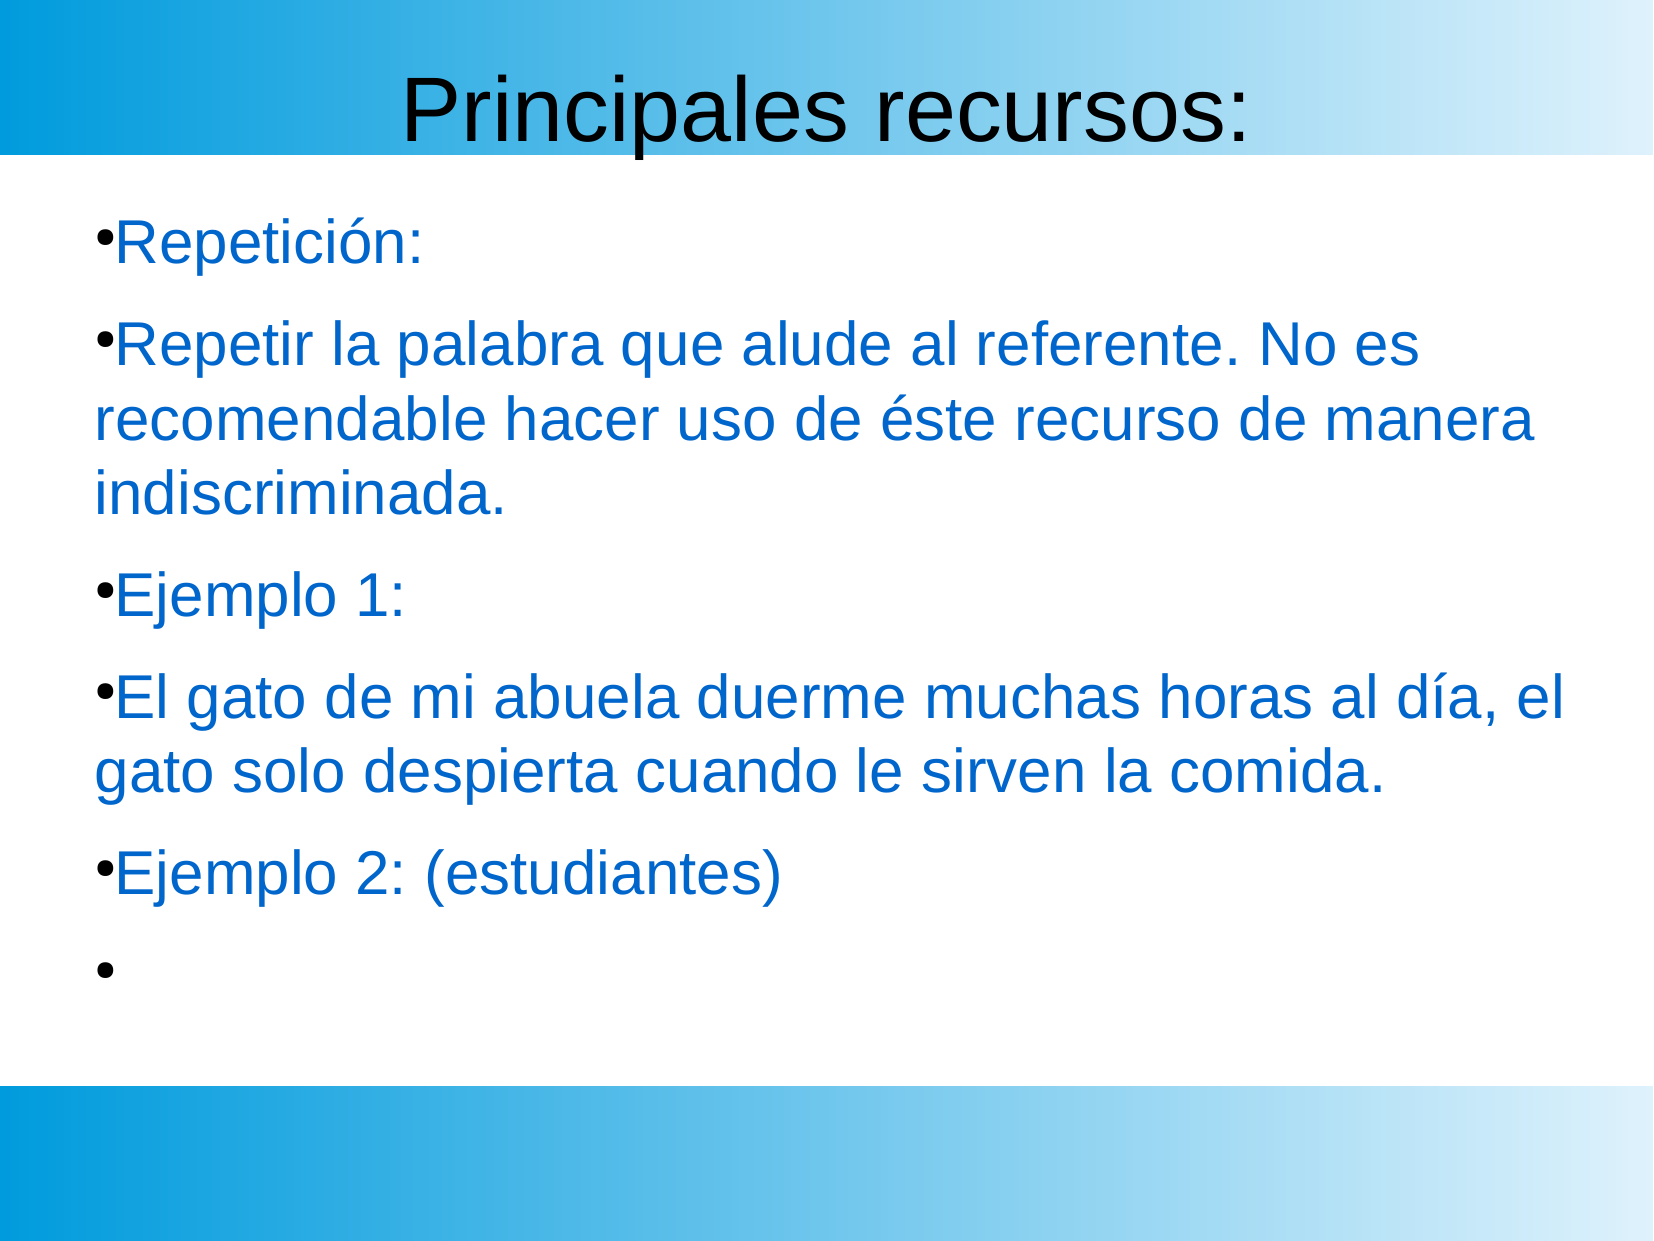

# Principales recursos:
Repetición:
Repetir la palabra que alude al referente. No es recomendable hacer uso de éste recurso de manera indiscriminada.
Ejemplo 1:
El gato de mi abuela duerme muchas horas al día, el gato solo despierta cuando le sirven la comida.
Ejemplo 2: (estudiantes)